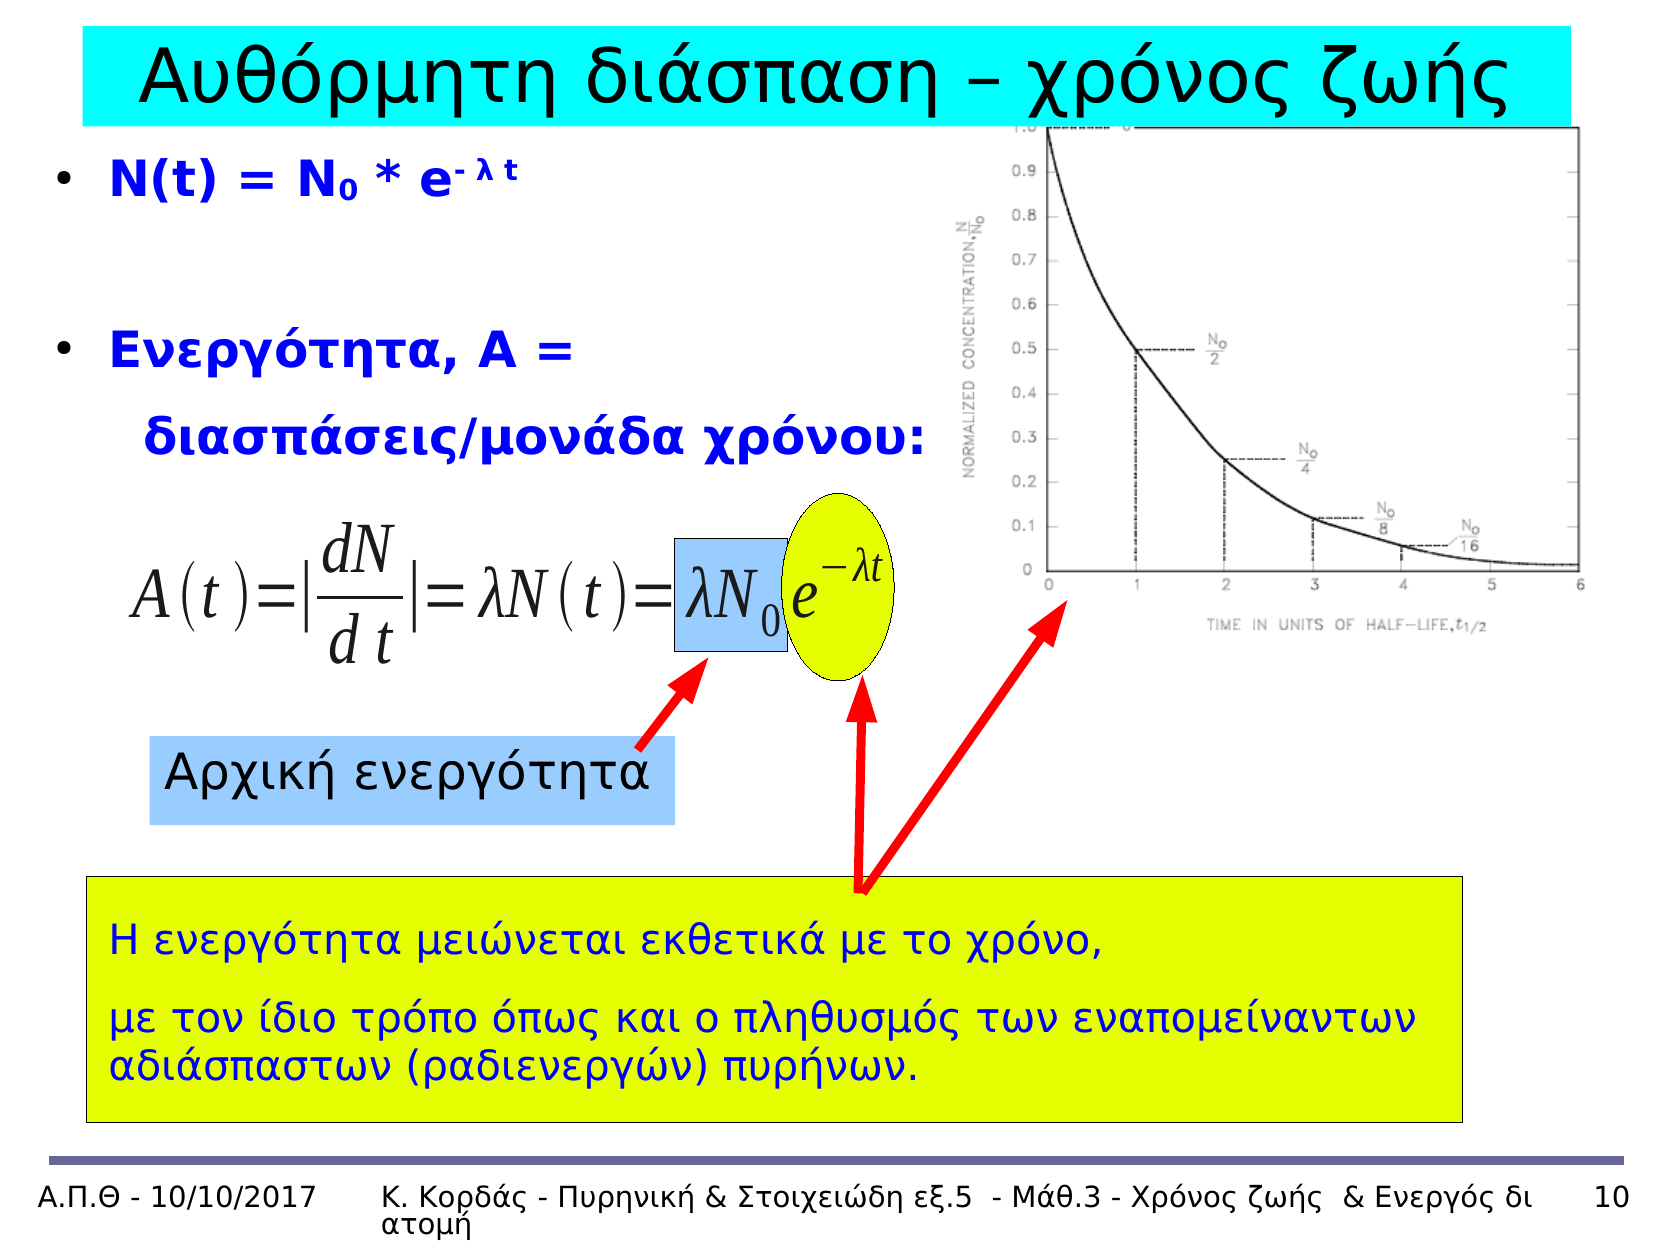

# Αυθόρμητη διάσπαση – χρόνος ζωής
N(t) = N0 * e- λ t
Ενεργότητα, Α =
 διασπάσεις/μονάδα χρόνου:
Η ενεργότητα μειώνεται εκθετικά με το χρόνο,
με τον ίδιο τρόπο όπως και ο πληθυσμός των εναπομείναντων αδιάσπαστων (ραδιενεργών) πυρήνων.
Αρχική ενεργότητα
Α.Π.Θ - 10/10/2017
Κ. Κορδάς - Πυρηνική & Στοιχειώδη εξ.5 - Μάθ.3 - Χρόνος ζωής & Ενεργός διατομή
10